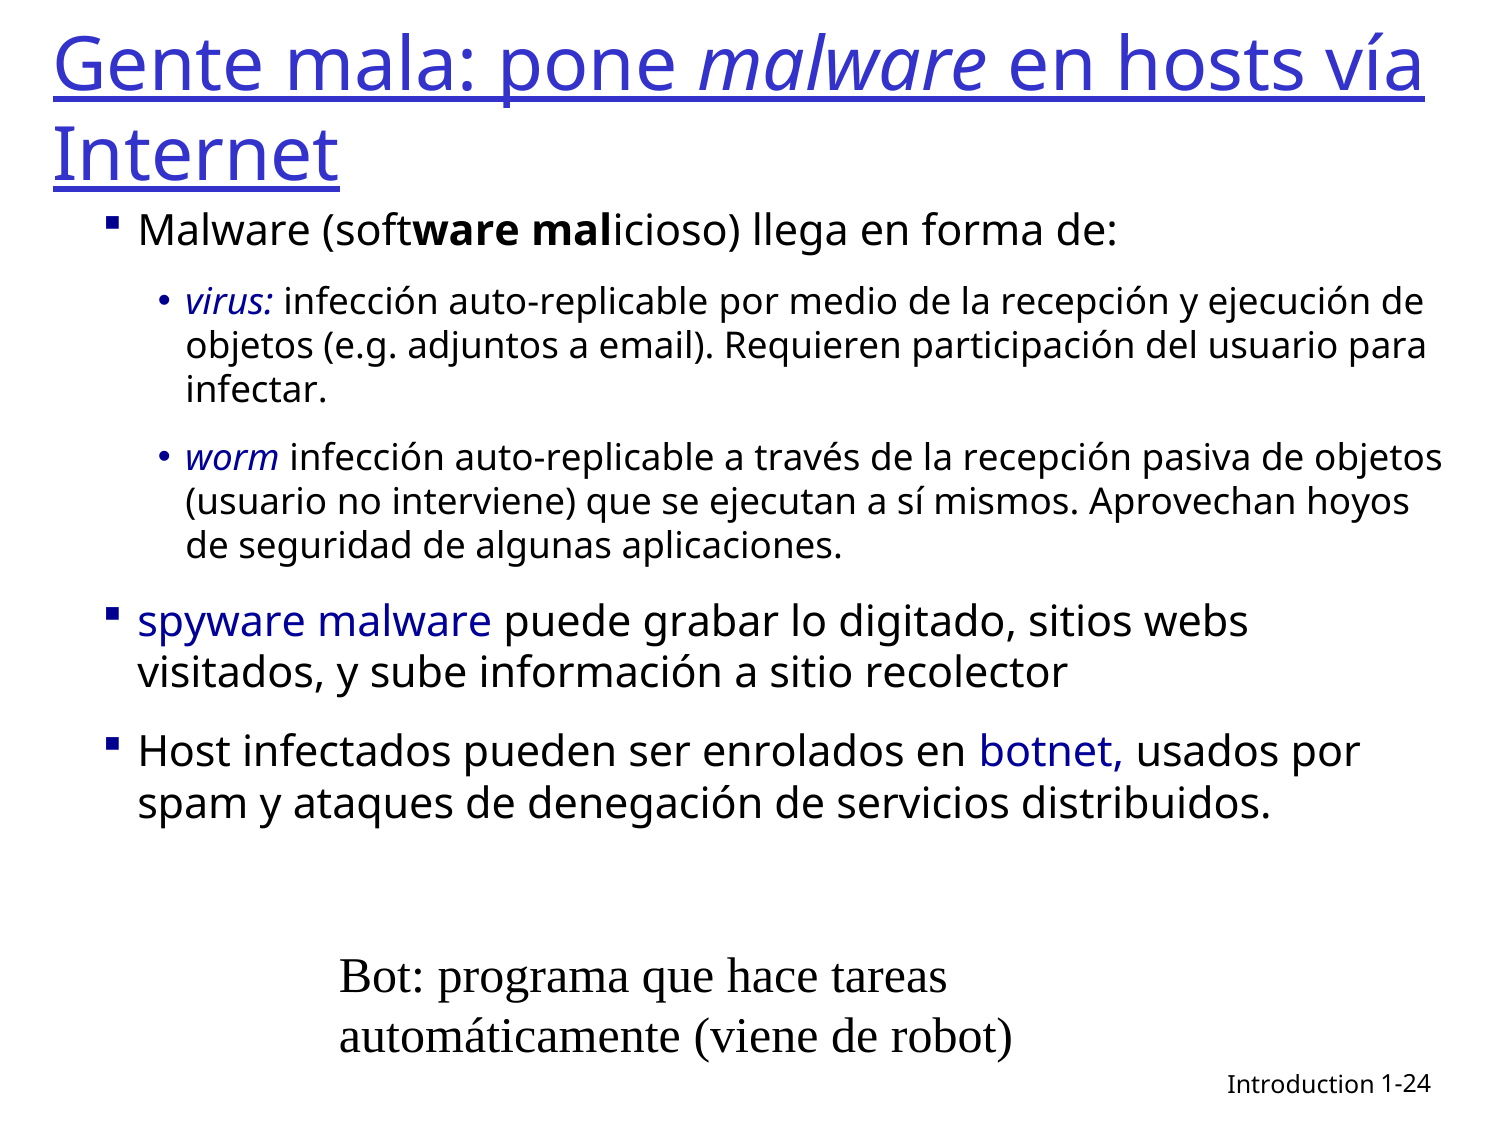

# Gente mala: pone malware en hosts vía Internet
Malware (software malicioso) llega en forma de:
virus: infección auto-replicable por medio de la recepción y ejecución de objetos (e.g. adjuntos a email). Requieren participación del usuario para infectar.
worm infección auto-replicable a través de la recepción pasiva de objetos (usuario no interviene) que se ejecutan a sí mismos. Aprovechan hoyos de seguridad de algunas aplicaciones.
spyware malware puede grabar lo digitado, sitios webs visitados, y sube información a sitio recolector
Host infectados pueden ser enrolados en botnet, usados por spam y ataques de denegación de servicios distribuidos.
Bot: programa que hace tareas automáticamente (viene de robot)
Introduction